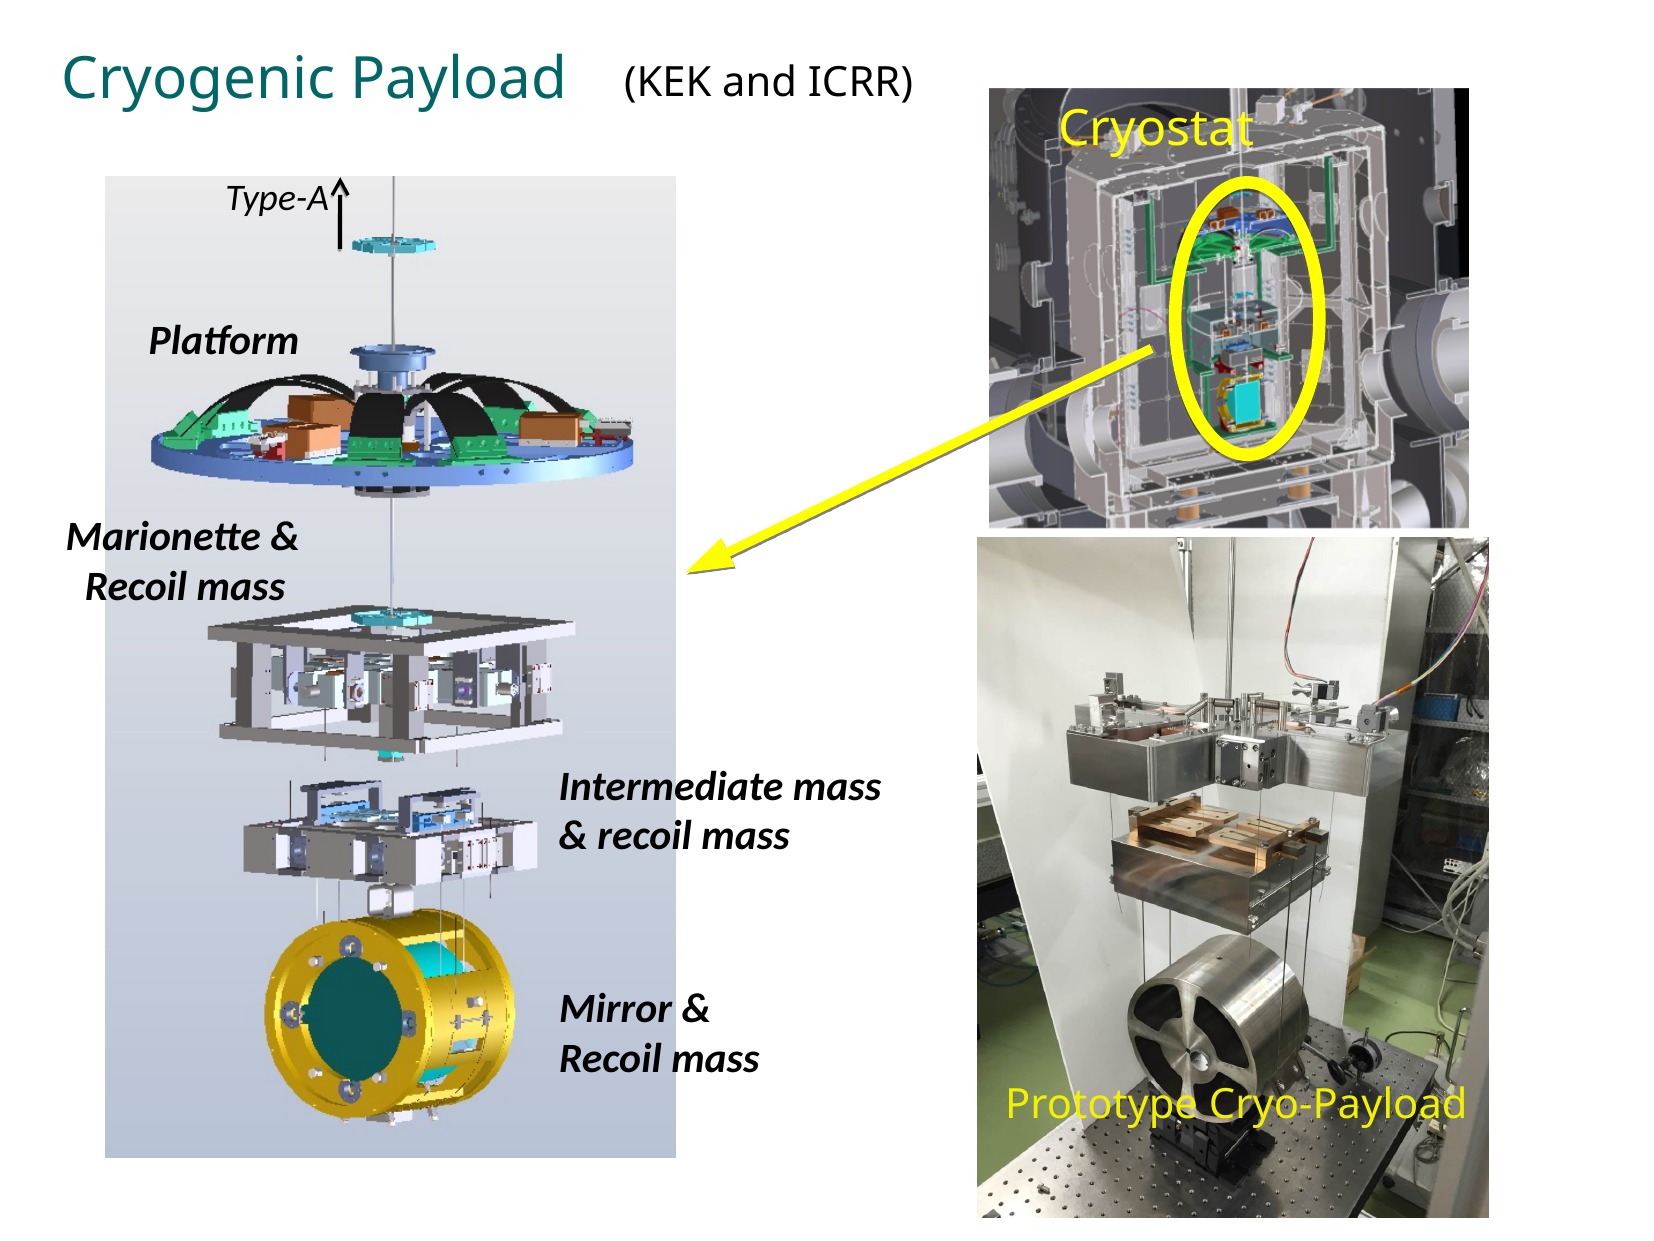

Cryogenic Payload
(KEK and ICRR)
Cryostat
Type-A
Platform
Marionette &
 Recoil mass
Intermediate mass
& recoil mass
Mirror &
Recoil mass
Prototype Cryo-Payload